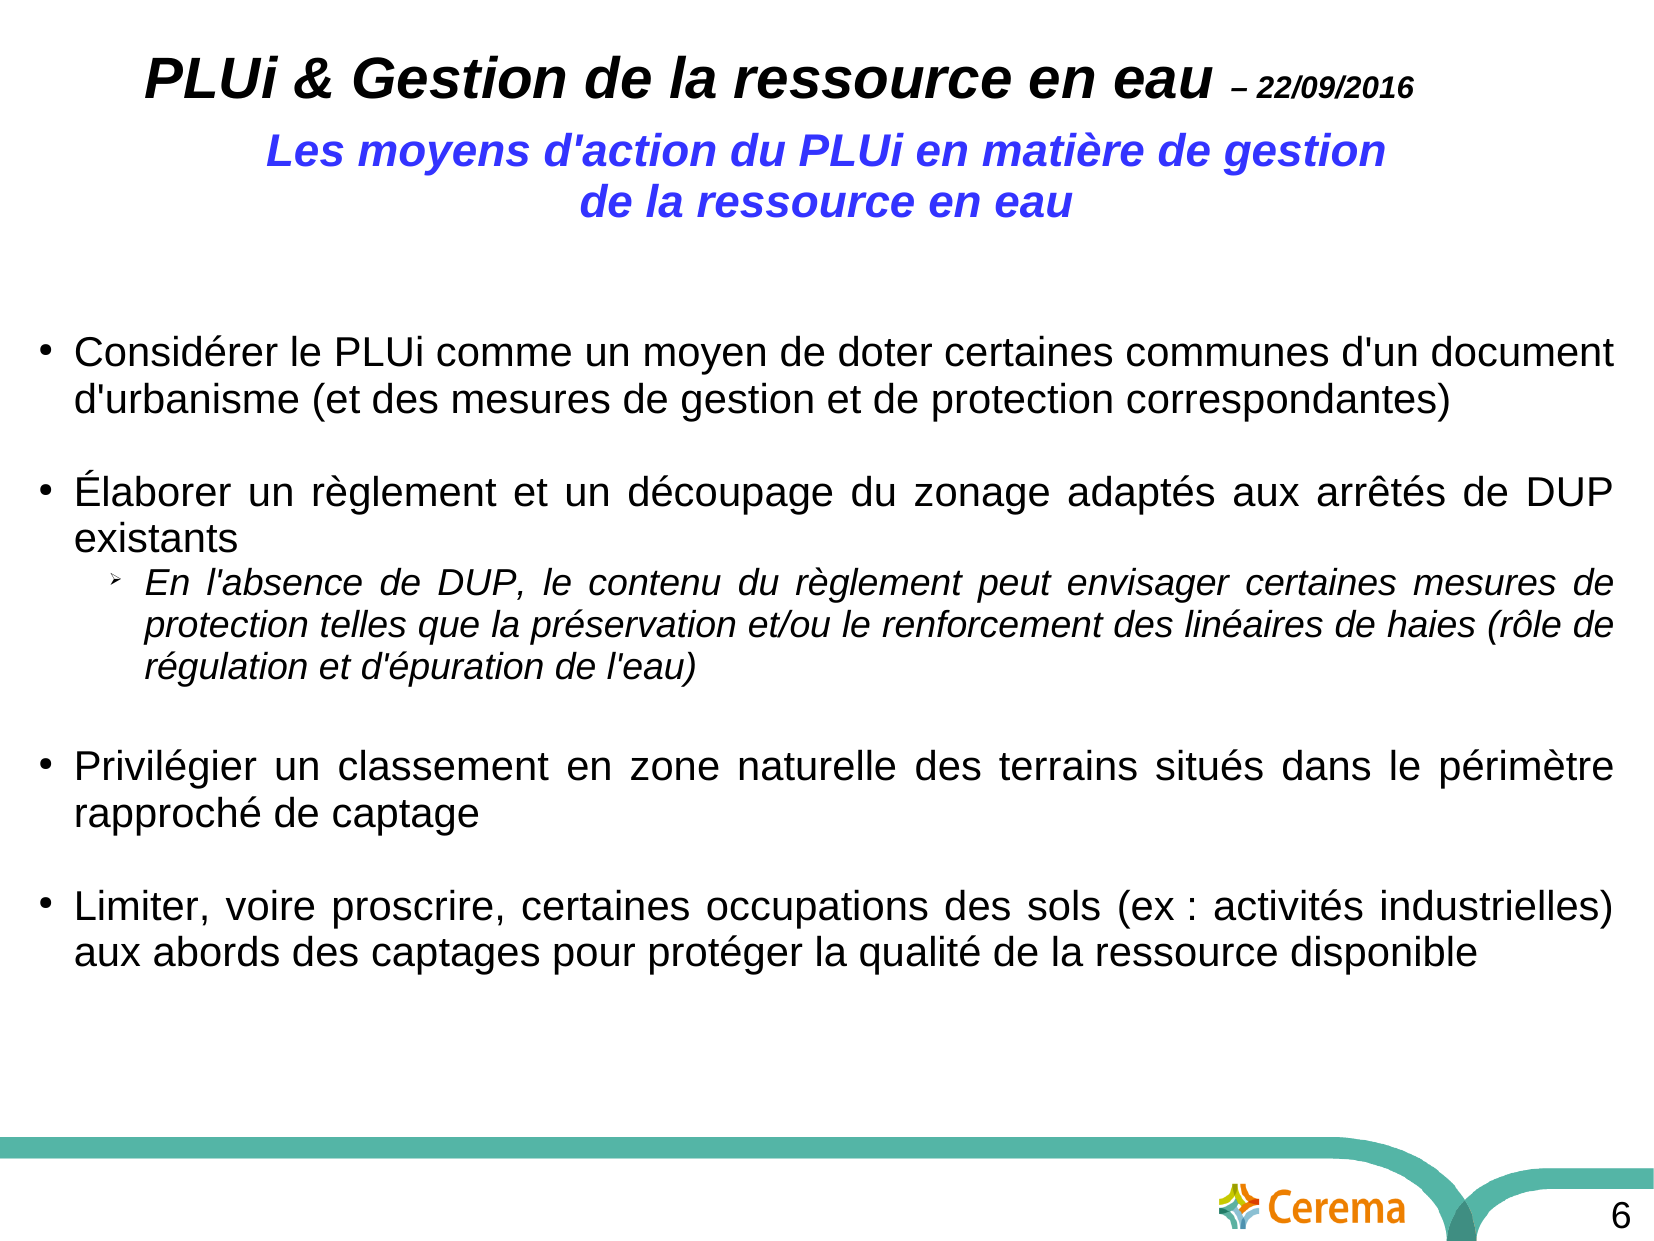

# PLUi & Gestion de la ressource en eau – 22/09/2016
Les moyens d'action du PLUi en matière de gestion
de la ressource en eau
Considérer le PLUi comme un moyen de doter certaines communes d'un document d'urbanisme (et des mesures de gestion et de protection correspondantes)
Élaborer un règlement et un découpage du zonage adaptés aux arrêtés de DUP existants
En l'absence de DUP, le contenu du règlement peut envisager certaines mesures de protection telles que la préservation et/ou le renforcement des linéaires de haies (rôle de régulation et d'épuration de l'eau)
Privilégier un classement en zone naturelle des terrains situés dans le périmètre rapproché de captage
Limiter, voire proscrire, certaines occupations des sols (ex : activités industrielles) aux abords des captages pour protéger la qualité de la ressource disponible